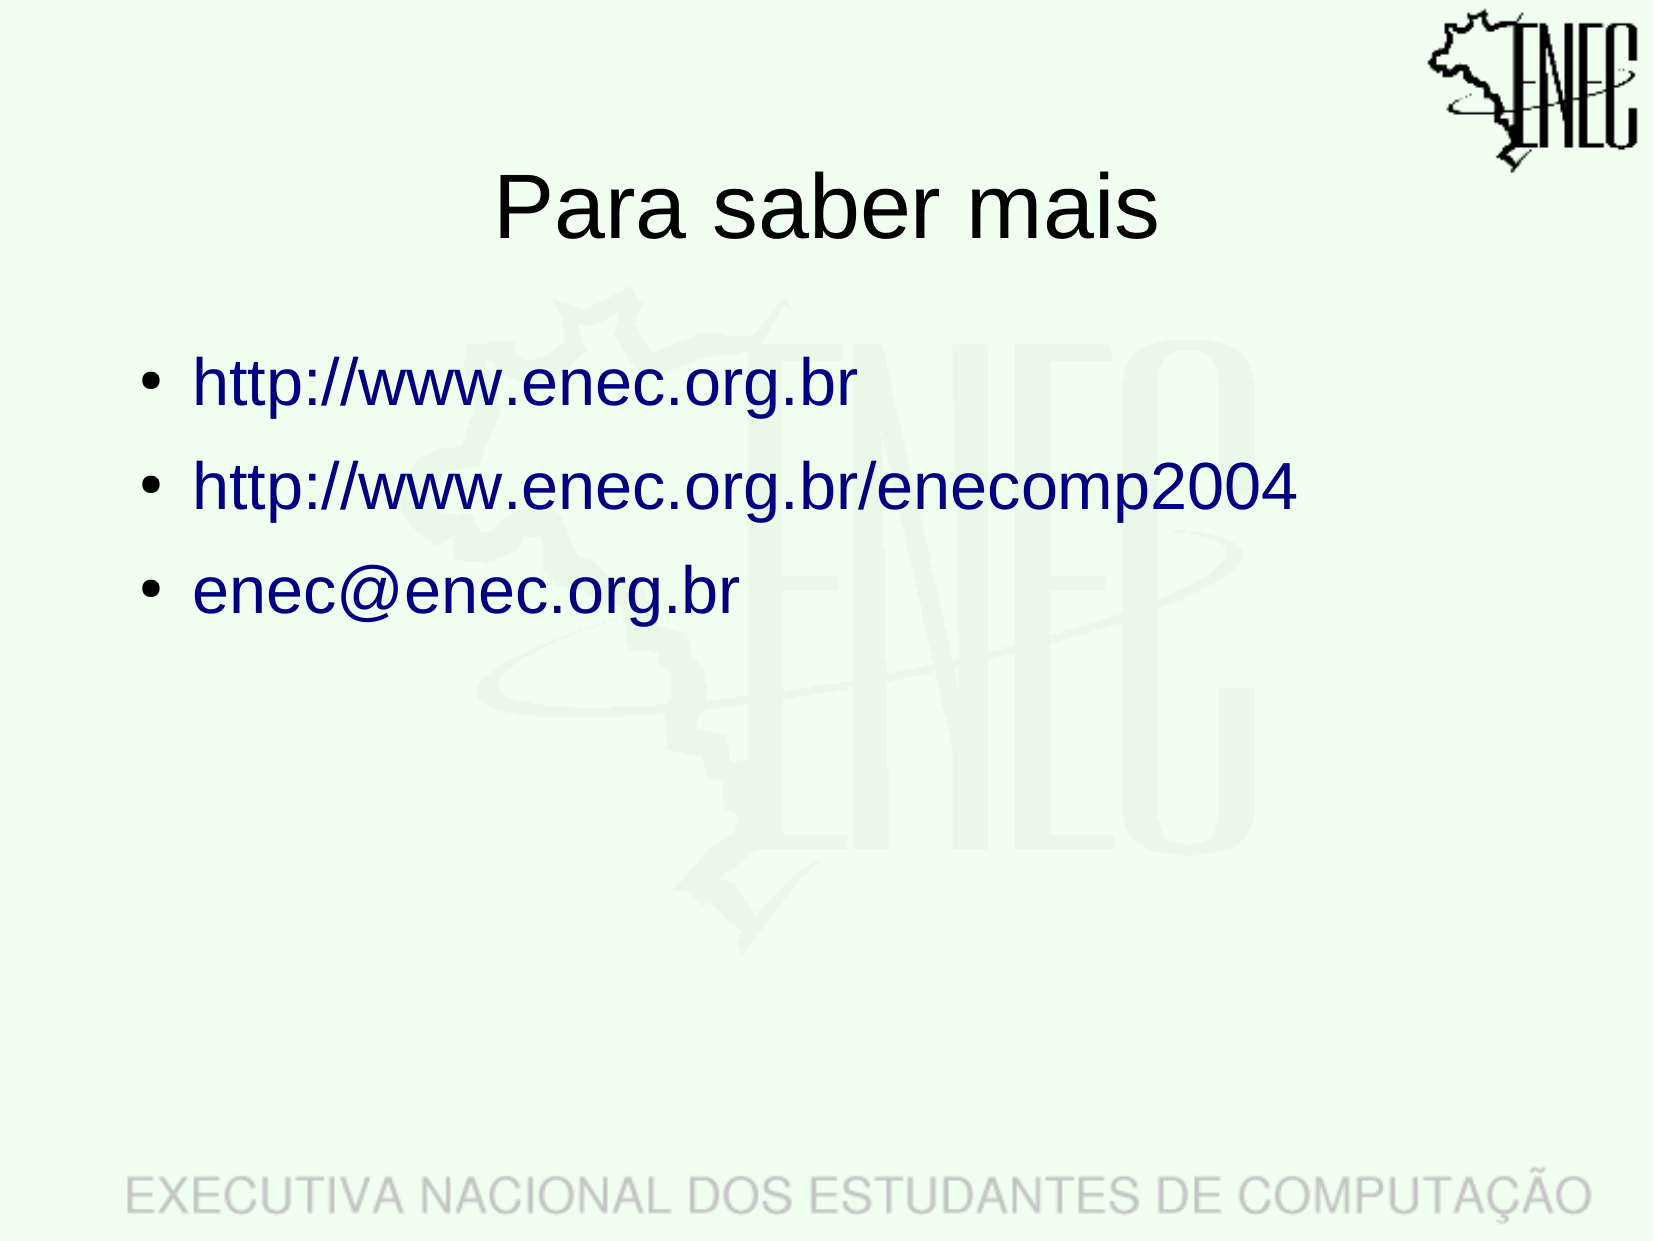

# Para saber mais
http://www.enec.org.br
http://www.enec.org.br/enecomp2004
enec@enec.org.br